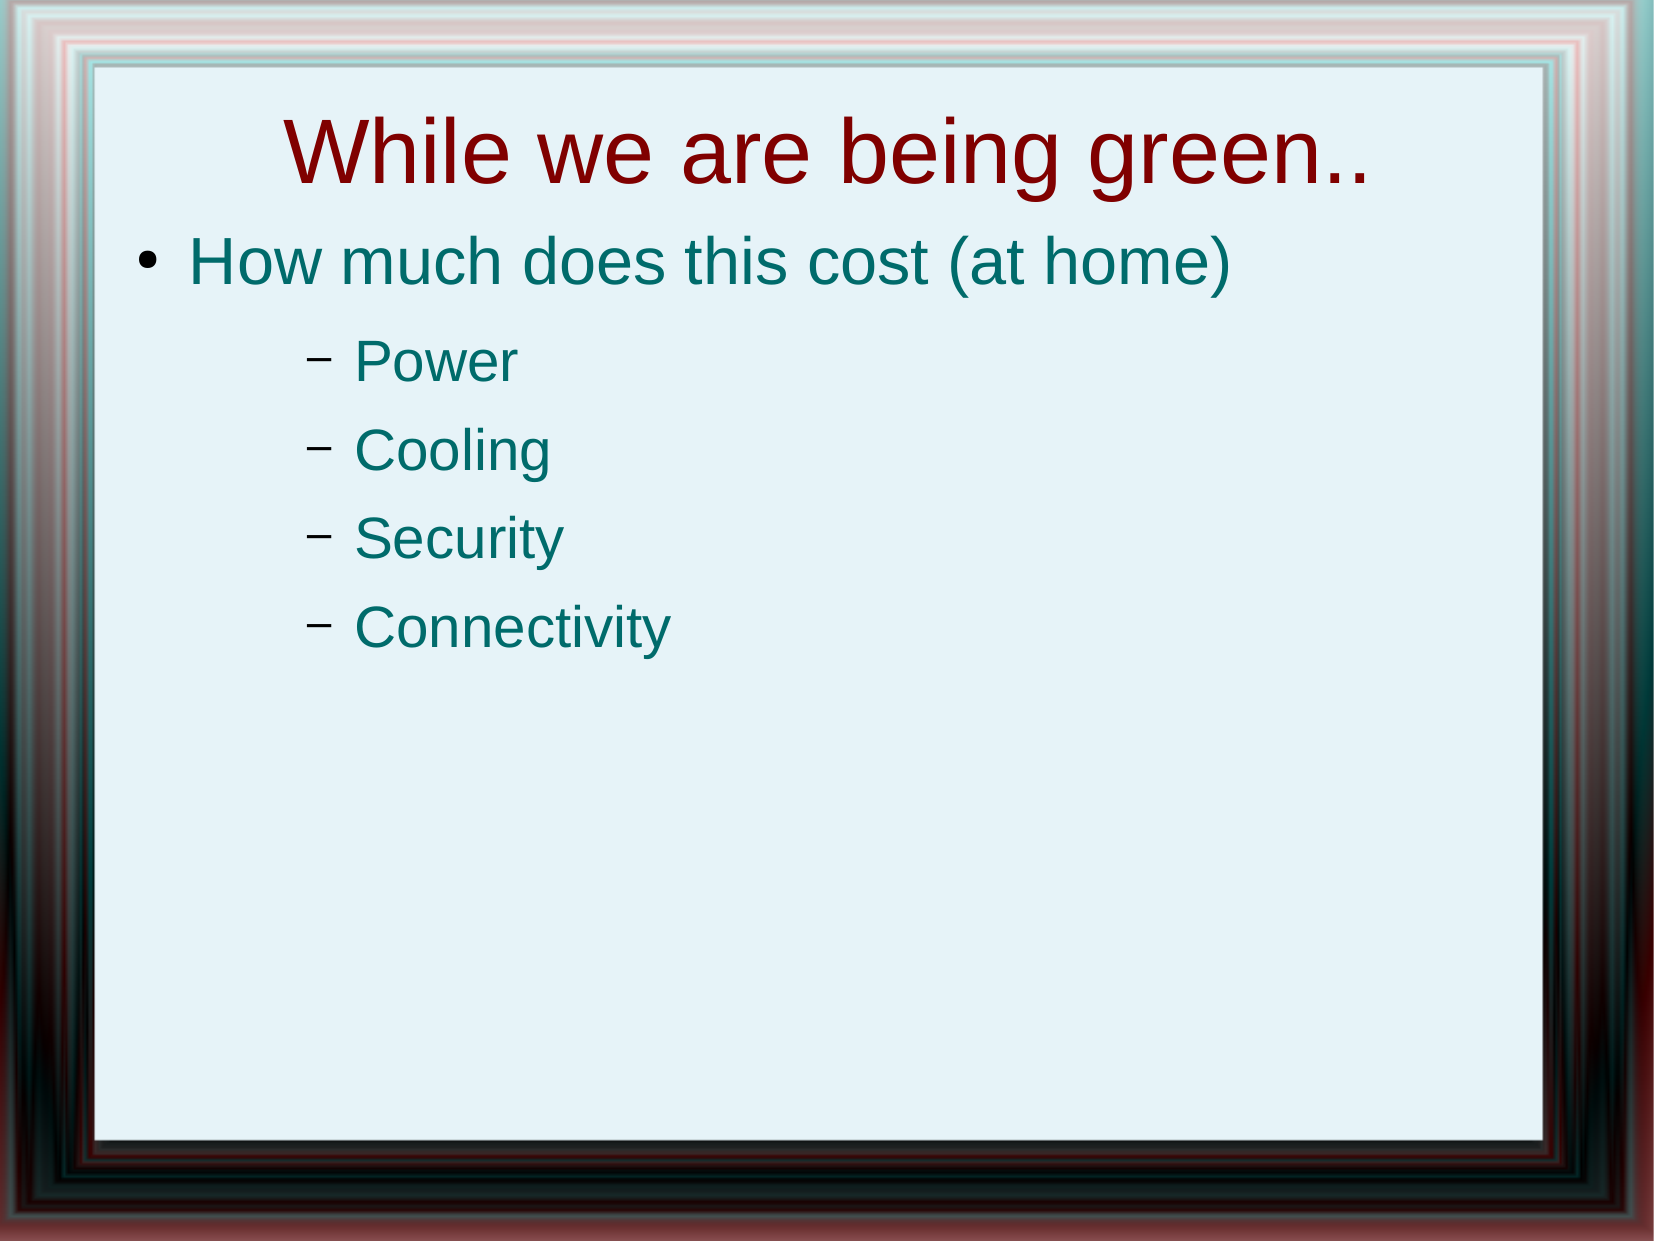

# While we are being green..
How much does this cost (at home)
Power
Cooling
Security
Connectivity